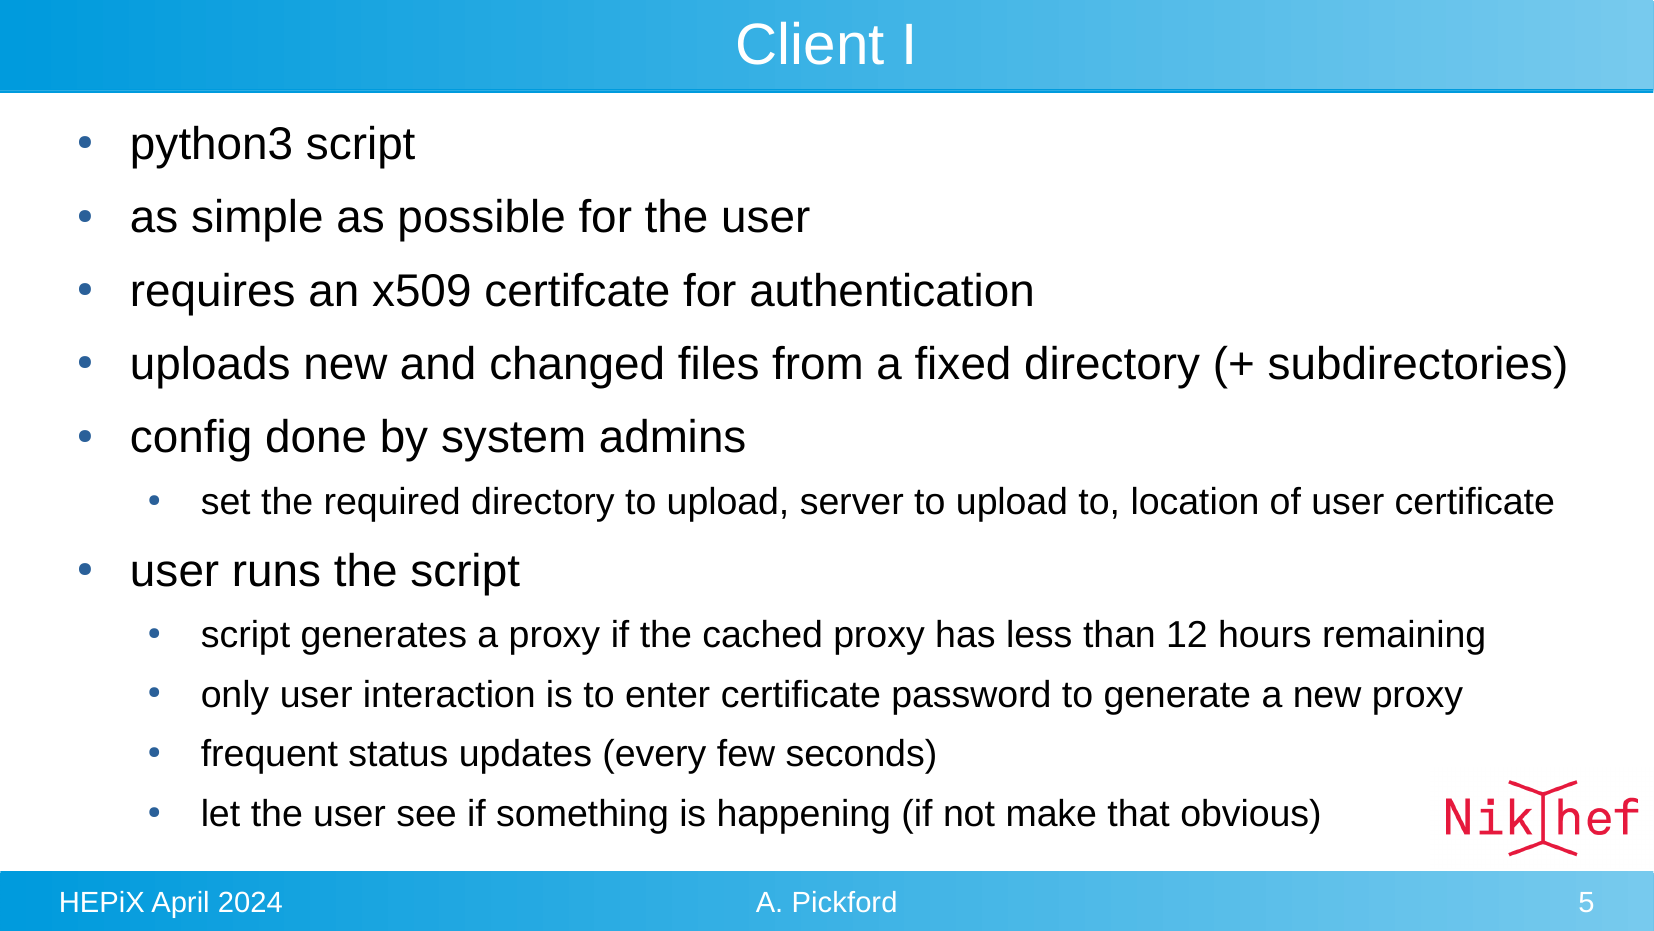

# Client I
python3 script
as simple as possible for the user
requires an x509 certifcate for authentication
uploads new and changed files from a fixed directory (+ subdirectories)
config done by system admins
set the required directory to upload, server to upload to, location of user certificate
user runs the script
script generates a proxy if the cached proxy has less than 12 hours remaining
only user interaction is to enter certificate password to generate a new proxy
frequent status updates (every few seconds)
let the user see if something is happening (if not make that obvious)
5